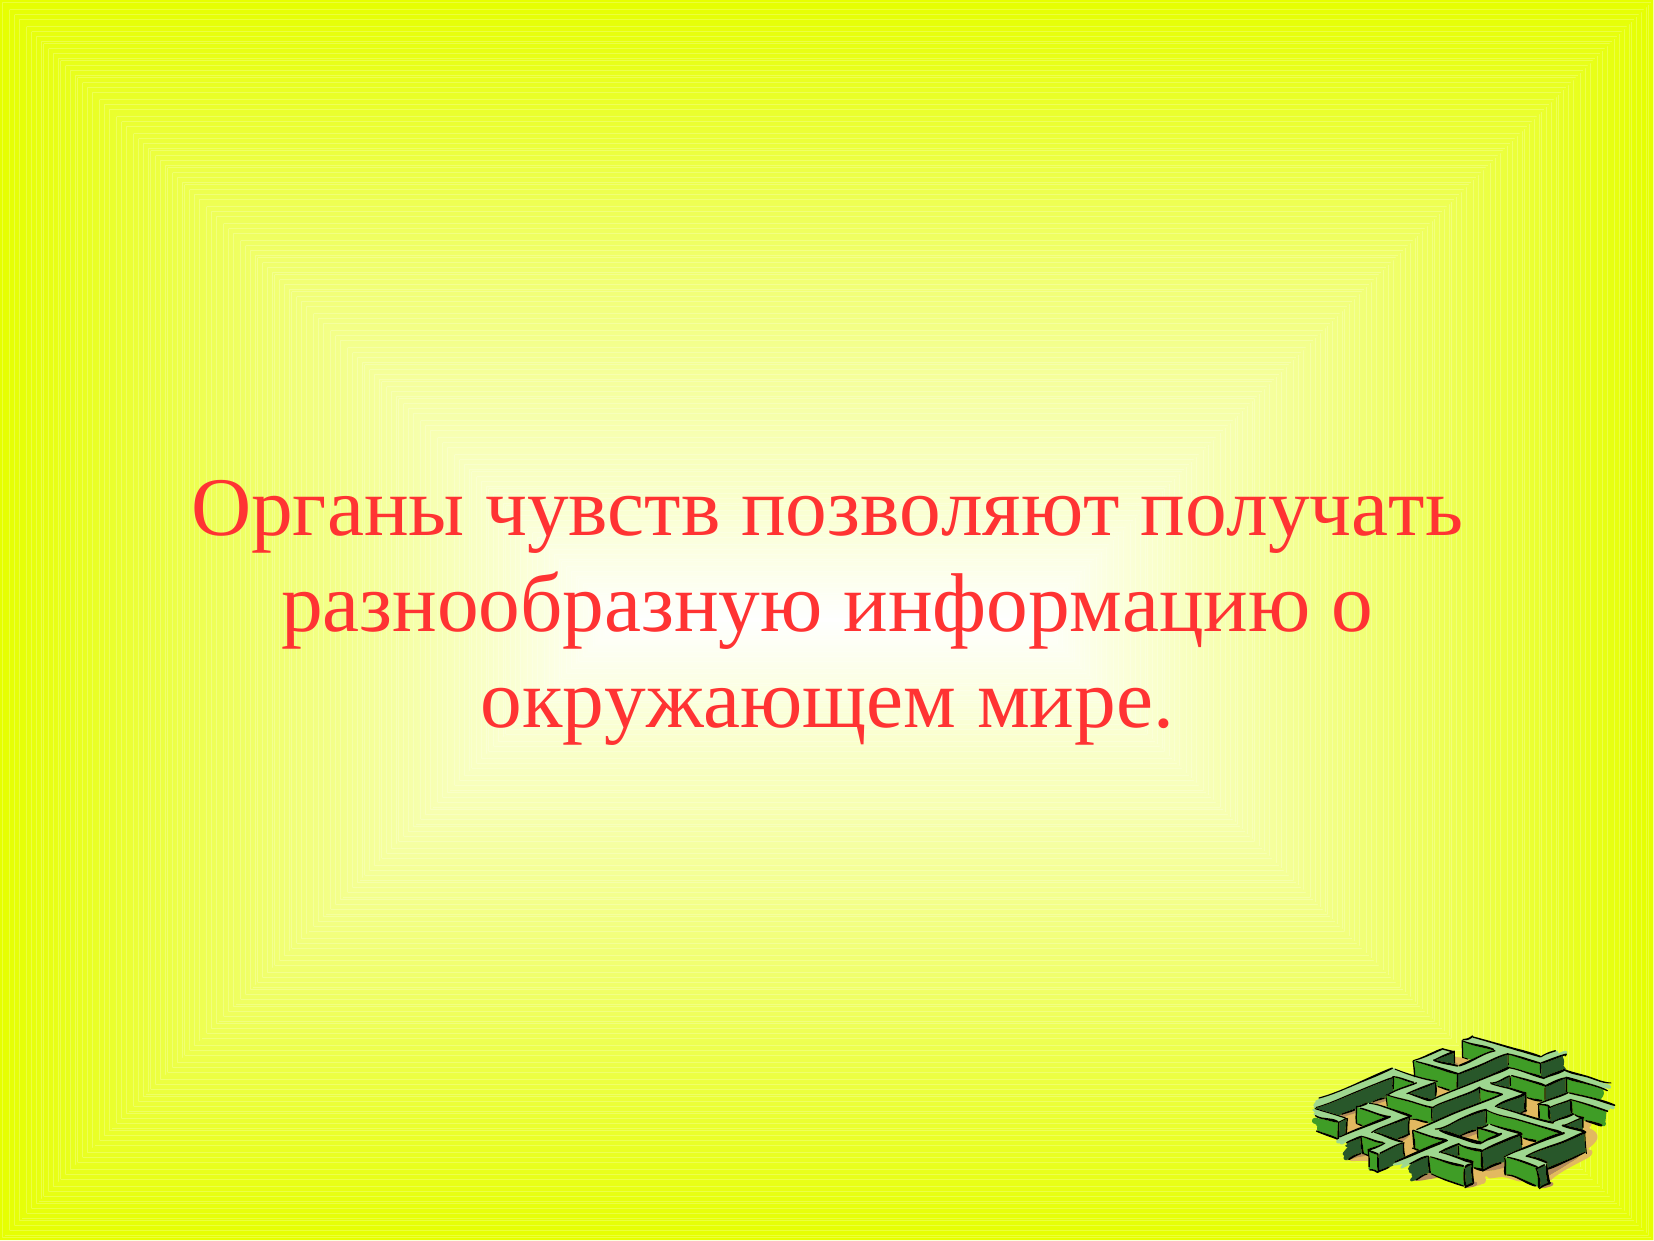

Органы чувств позволяют получать разнообразную информацию о окружающем мире.